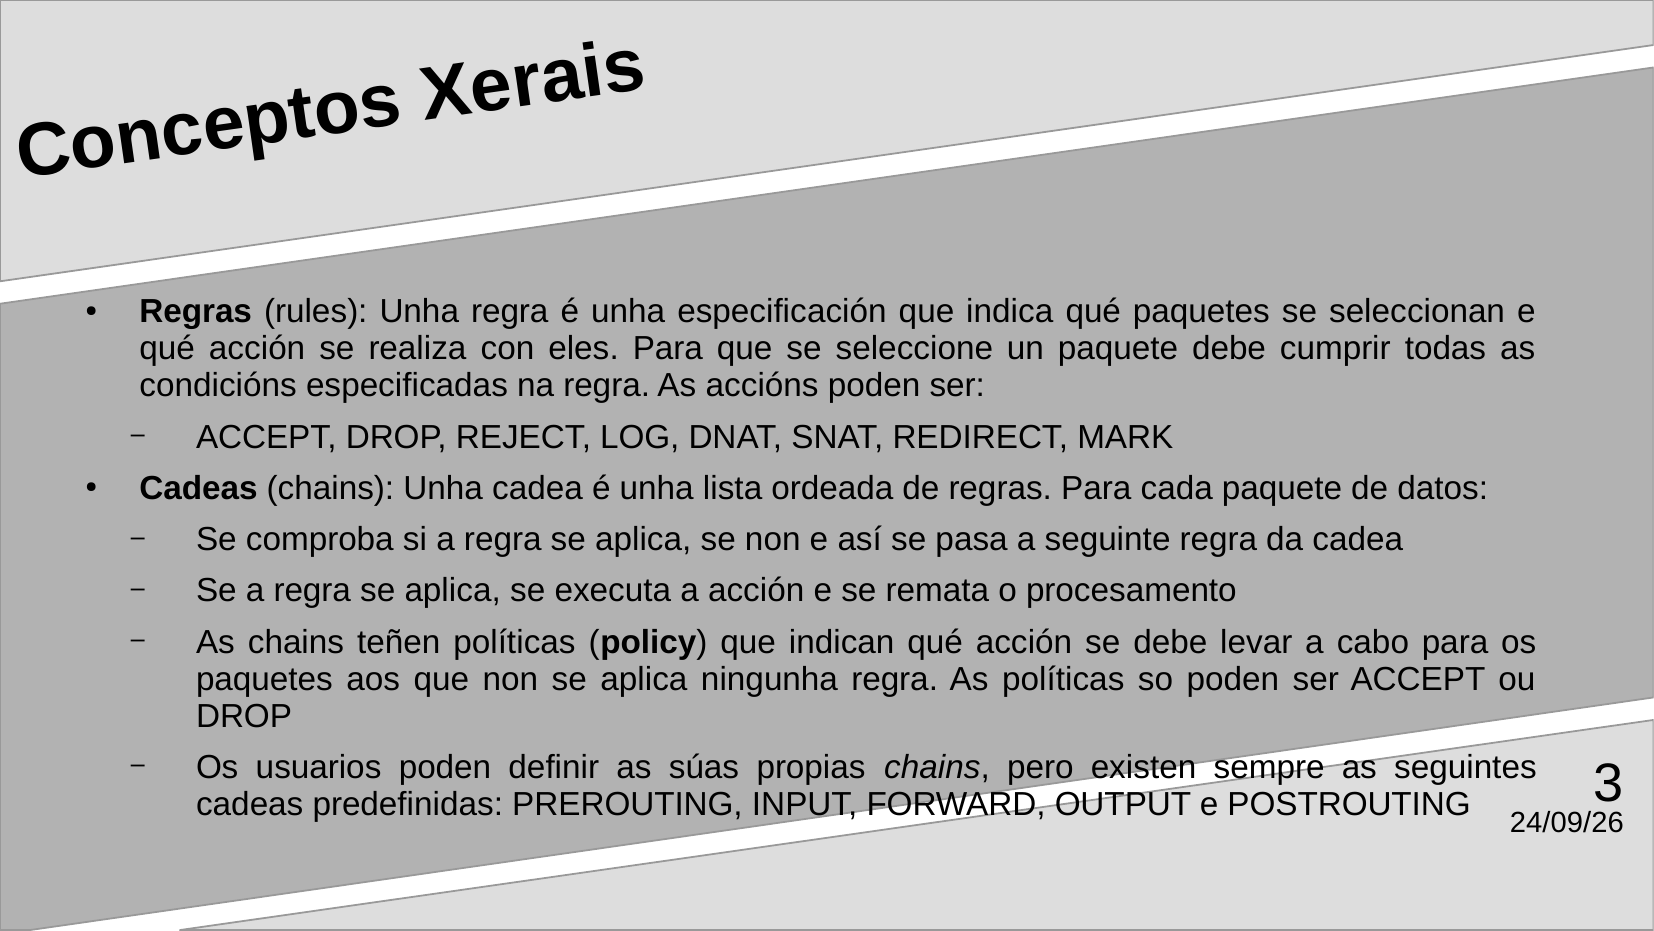

# Conceptos Xerais
Regras (rules): Unha regra é unha especificación que indica qué paquetes se seleccionan e qué acción se realiza con eles. Para que se seleccione un paquete debe cumprir todas as condicións especificadas na regra. As accións poden ser:
ACCEPT, DROP, REJECT, LOG, DNAT, SNAT, REDIRECT, MARK
Cadeas (chains): Unha cadea é unha lista ordeada de regras. Para cada paquete de datos:
Se comproba si a regra se aplica, se non e así se pasa a seguinte regra da cadea
Se a regra se aplica, se executa a acción e se remata o procesamento
As chains teñen políticas (policy) que indican qué acción se debe levar a cabo para os paquetes aos que non se aplica ningunha regra. As políticas so poden ser ACCEPT ou DROP
Os usuarios poden definir as súas propias chains, pero existen sempre as seguintes cadeas predefinidas: PREROUTING, INPUT, FORWARD, OUTPUT e POSTROUTING
3